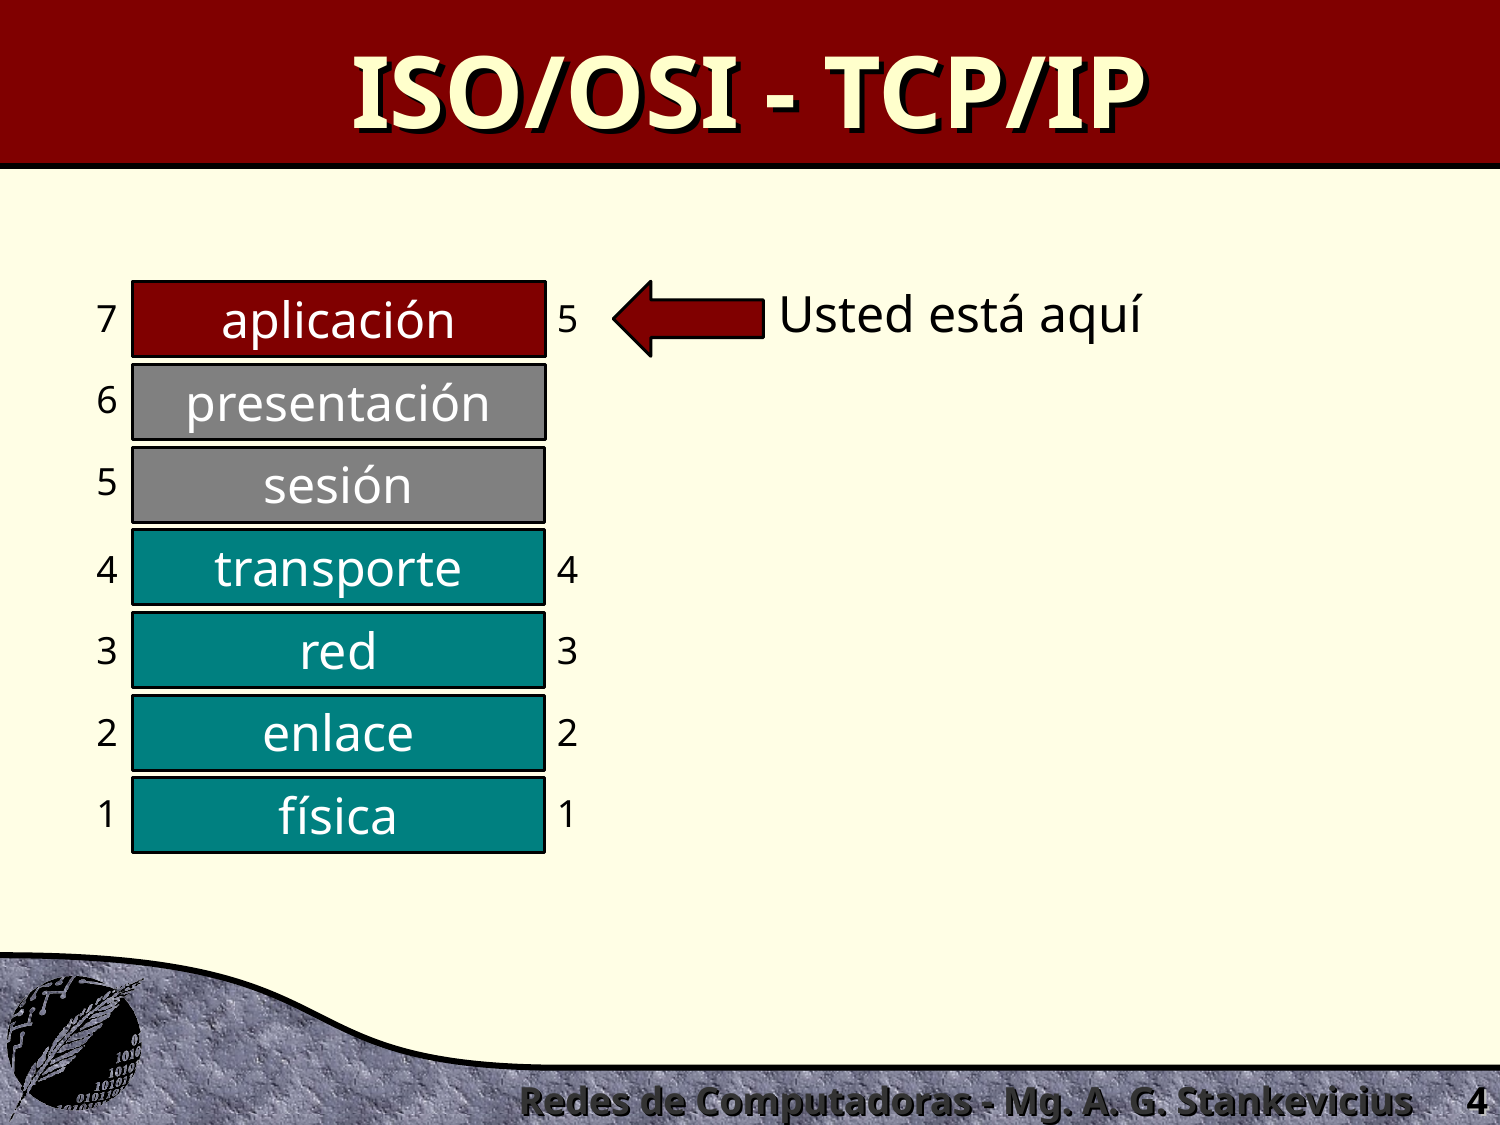

# ISO/OSI - TCP/IP
Usted está aquí
aplicación
aplicación
7
5
presentación
6
sesión
5
transporte
4
4
red
3
3
enlace
2
2
física
1
1
4